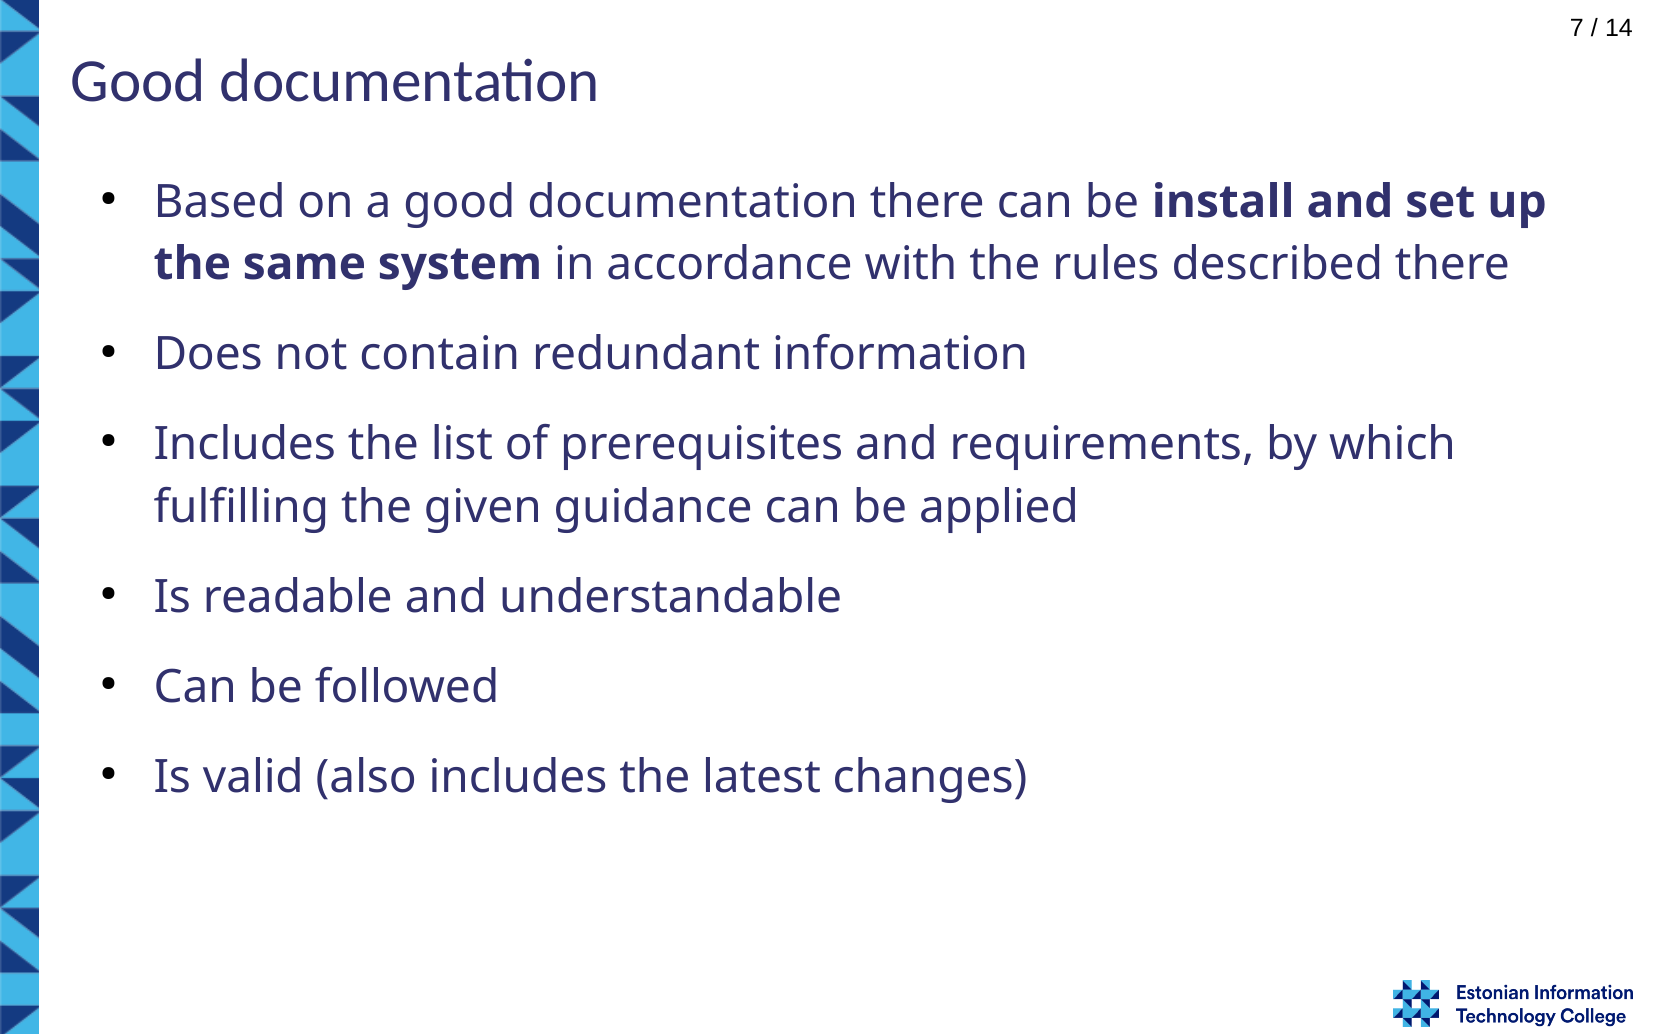

# Good documentation
Based on a good documentation there can be install and set up the same system in accordance with the rules described there
Does not contain redundant information
Includes the list of prerequisites and requirements, by which fulfilling the given guidance can be applied
Is readable and understandable
Can be followed
Is valid (also includes the latest changes)